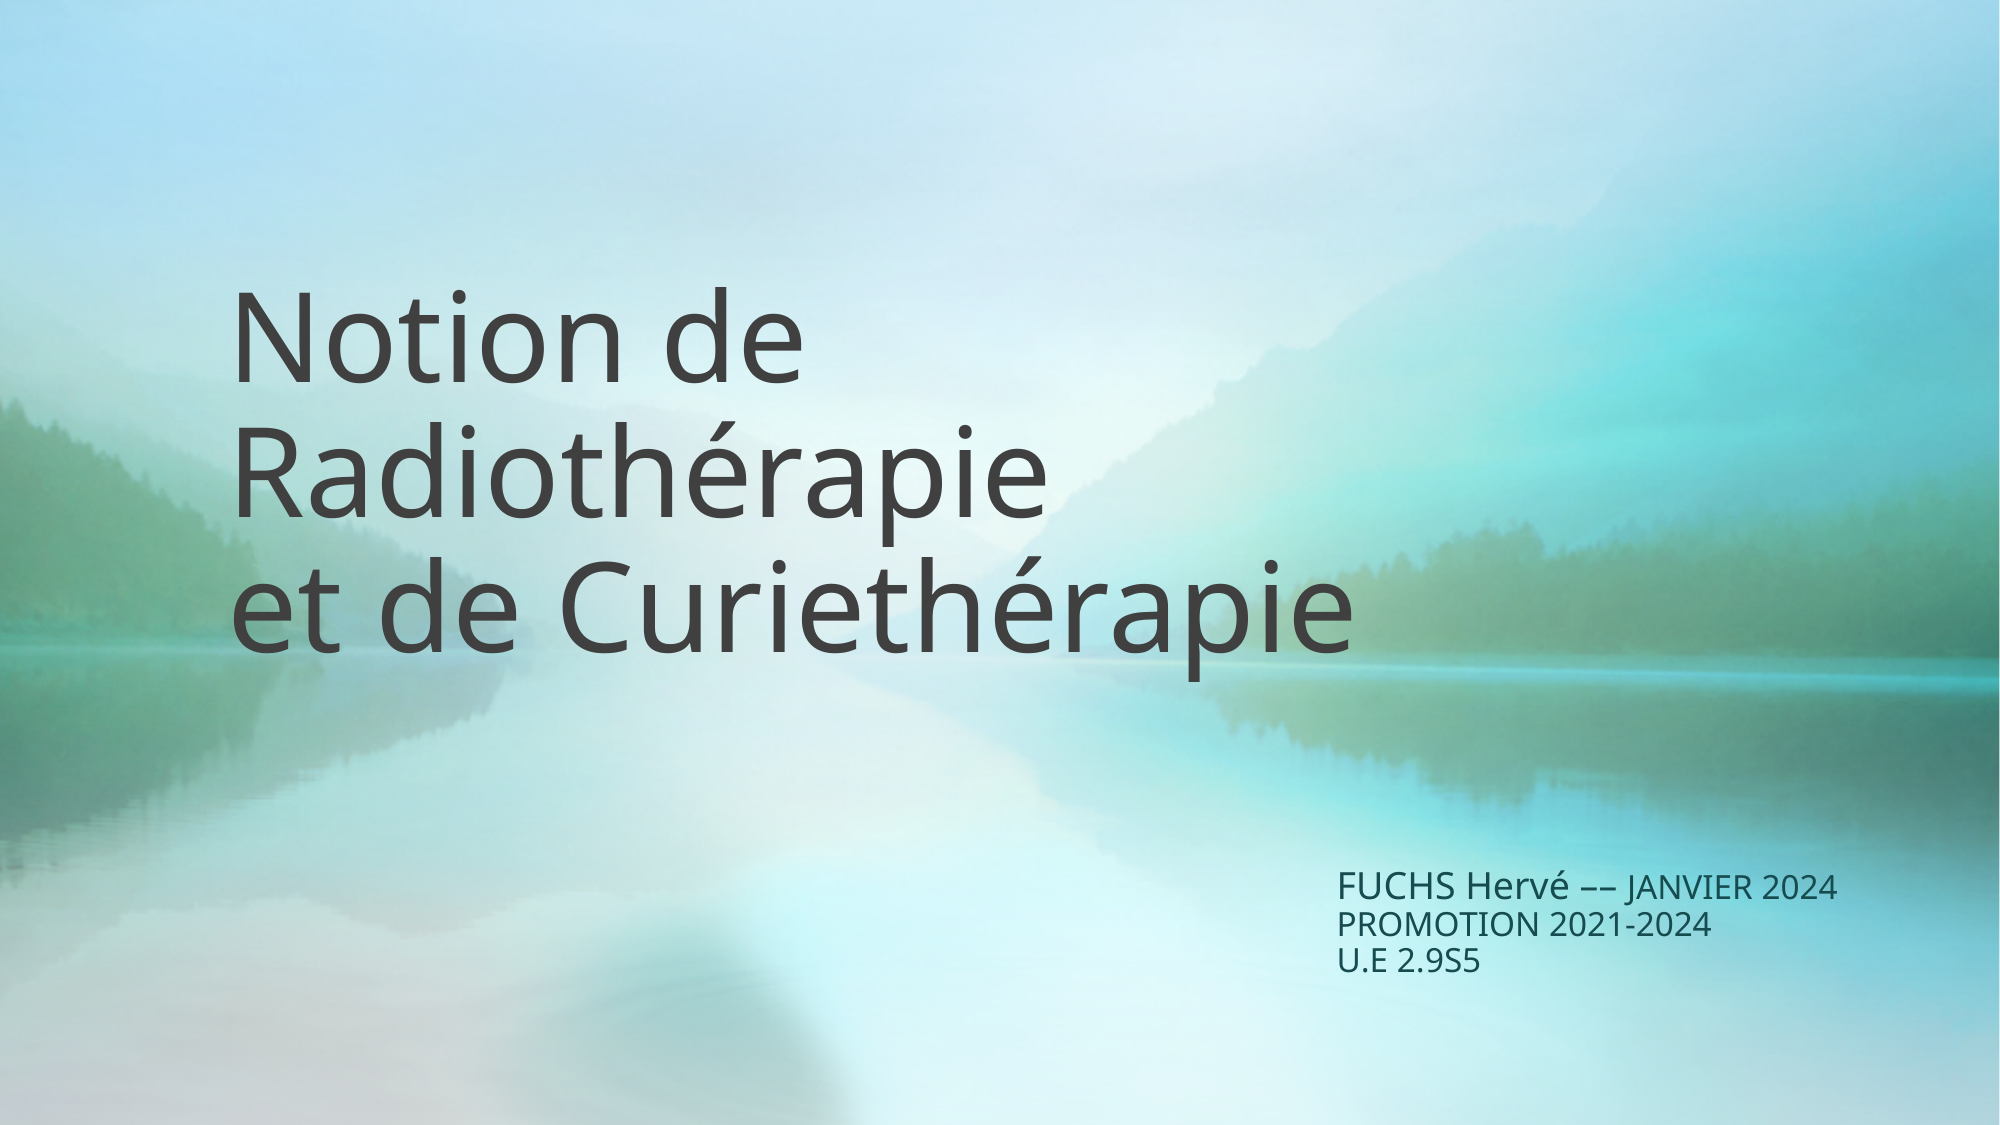

# Notion de Radiothérapie et de Curiethérapie
FUCHS Hervé –– JANVIER 2024
PROMOTION 2021-2024
U.E 2.9S5